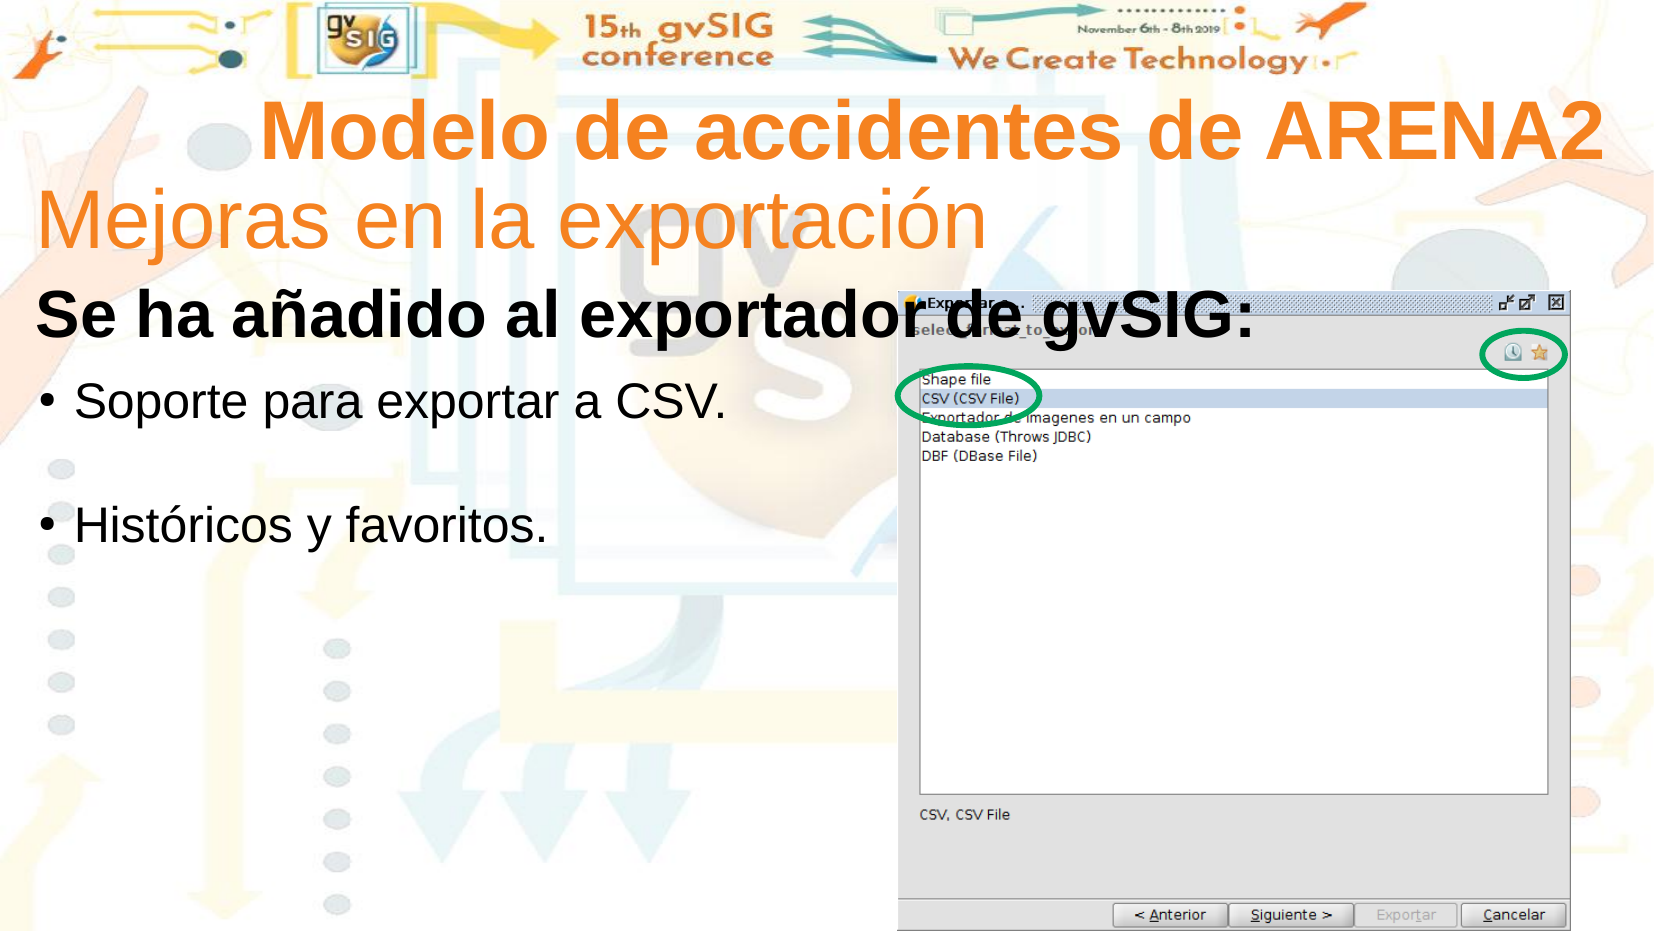

# Modelo de accidentes de ARENA2
Mejoras en la exportación
Se ha añadido al exportador de gvSIG:
Soporte para exportar a CSV.
Históricos y favoritos.